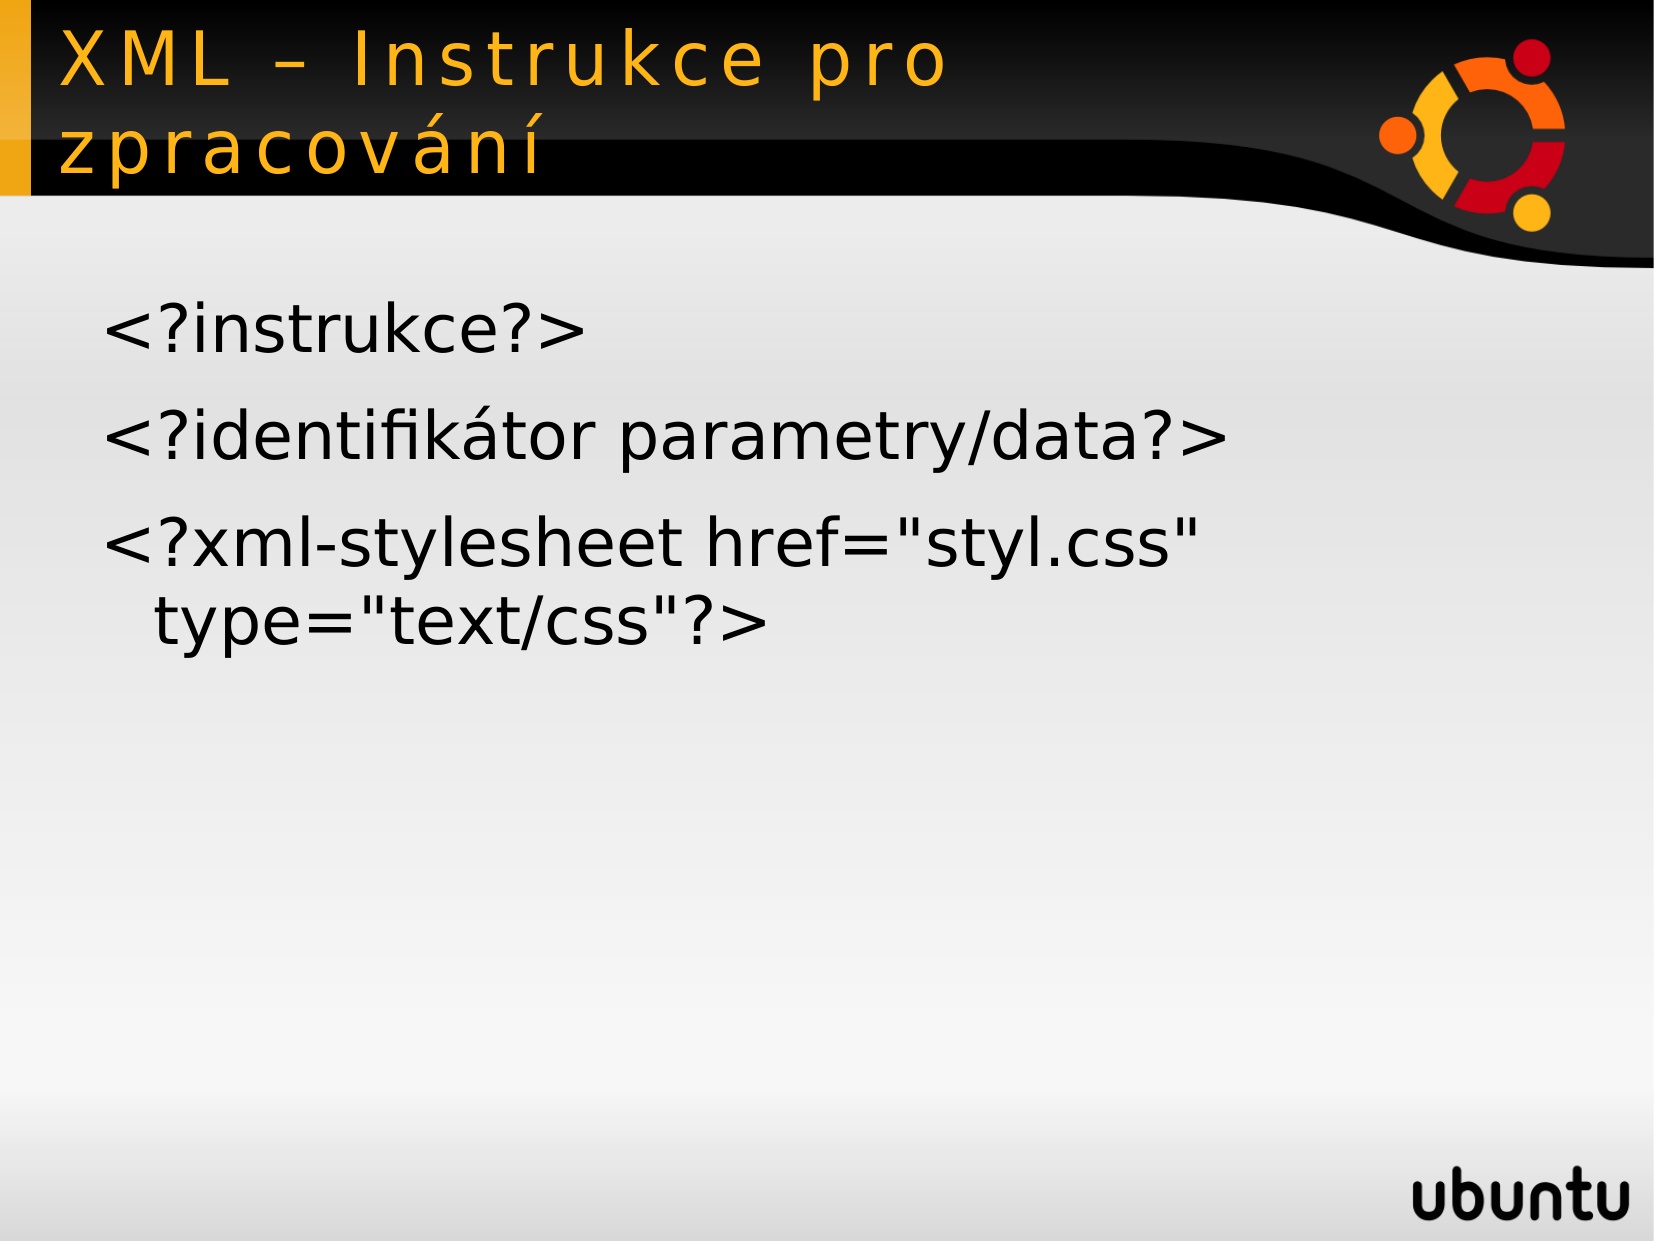

# XML – Instrukce pro zpracování
<?instrukce?>
<?identifikátor parametry/data?>
<?xml-stylesheet href="styl.css" type="text/css"?>